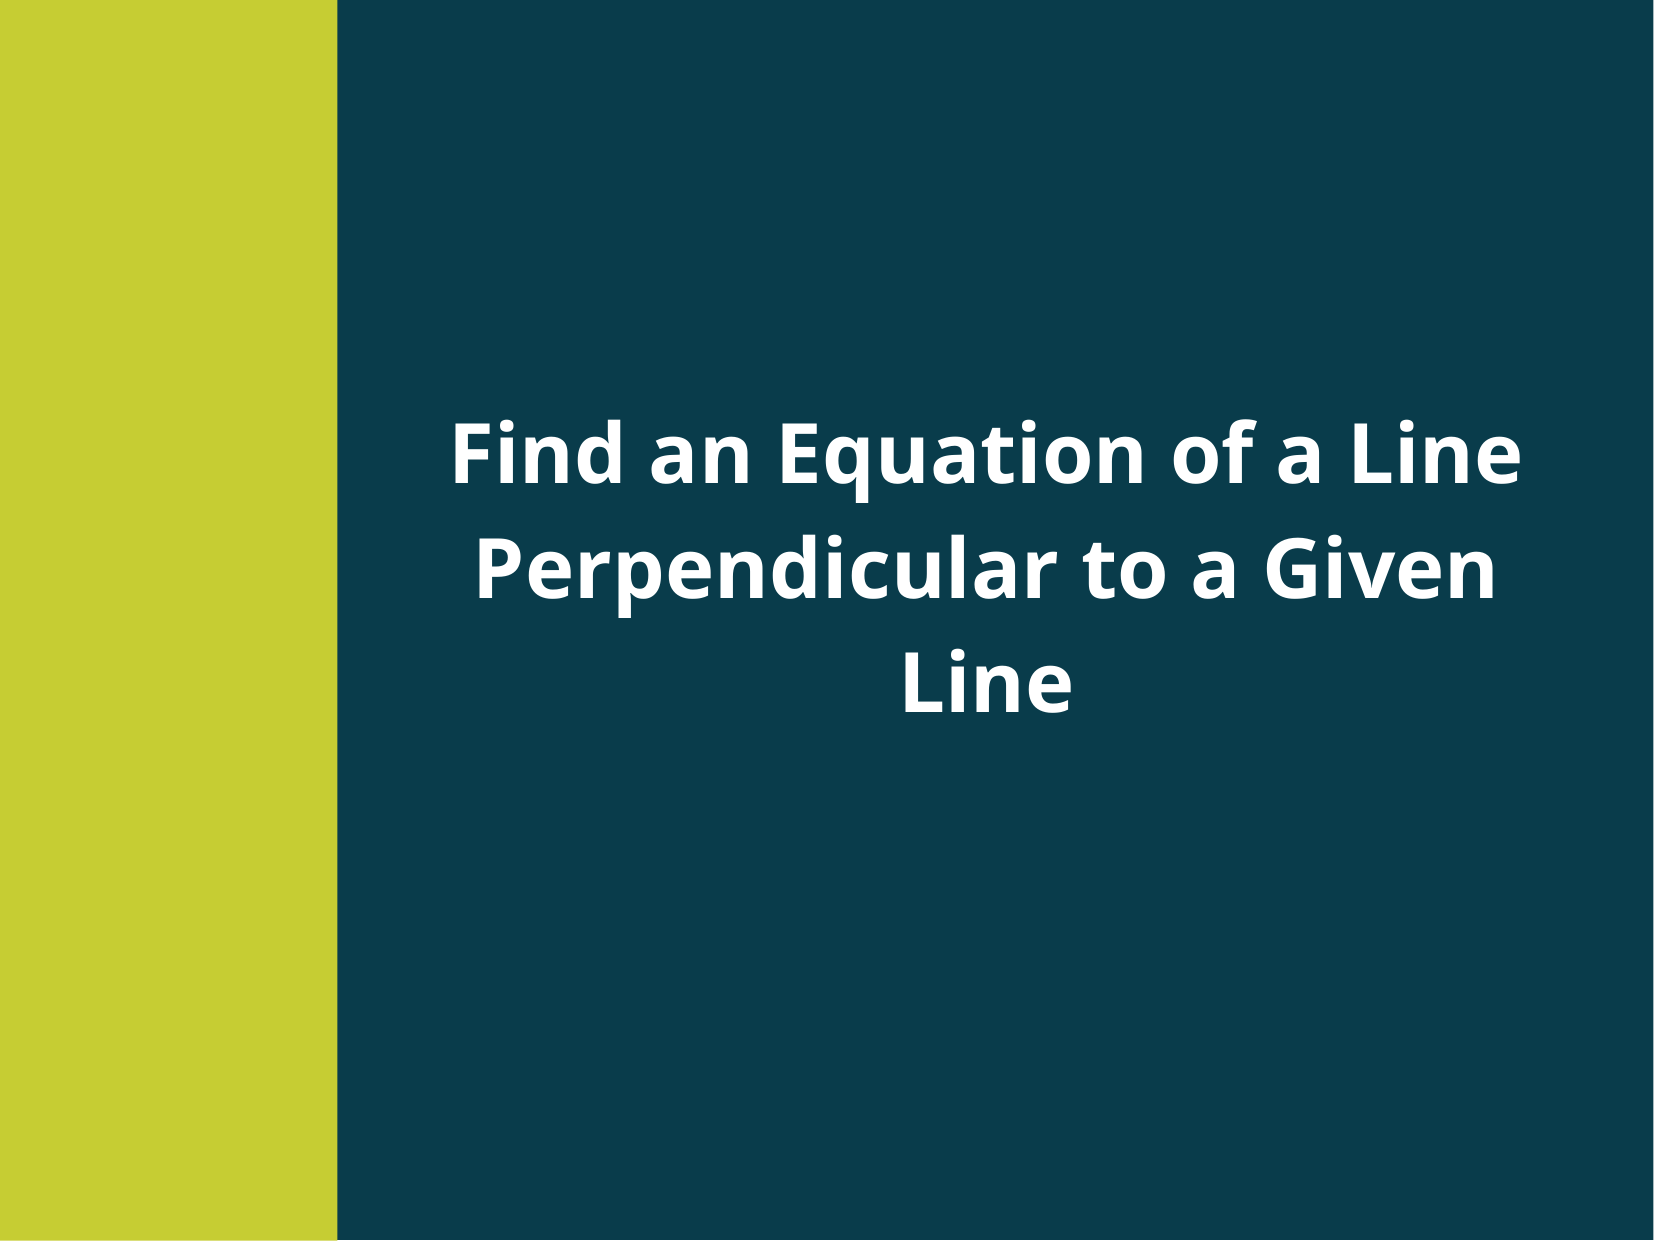

# Find an Equation of a Line Perpendicular to a Given Line